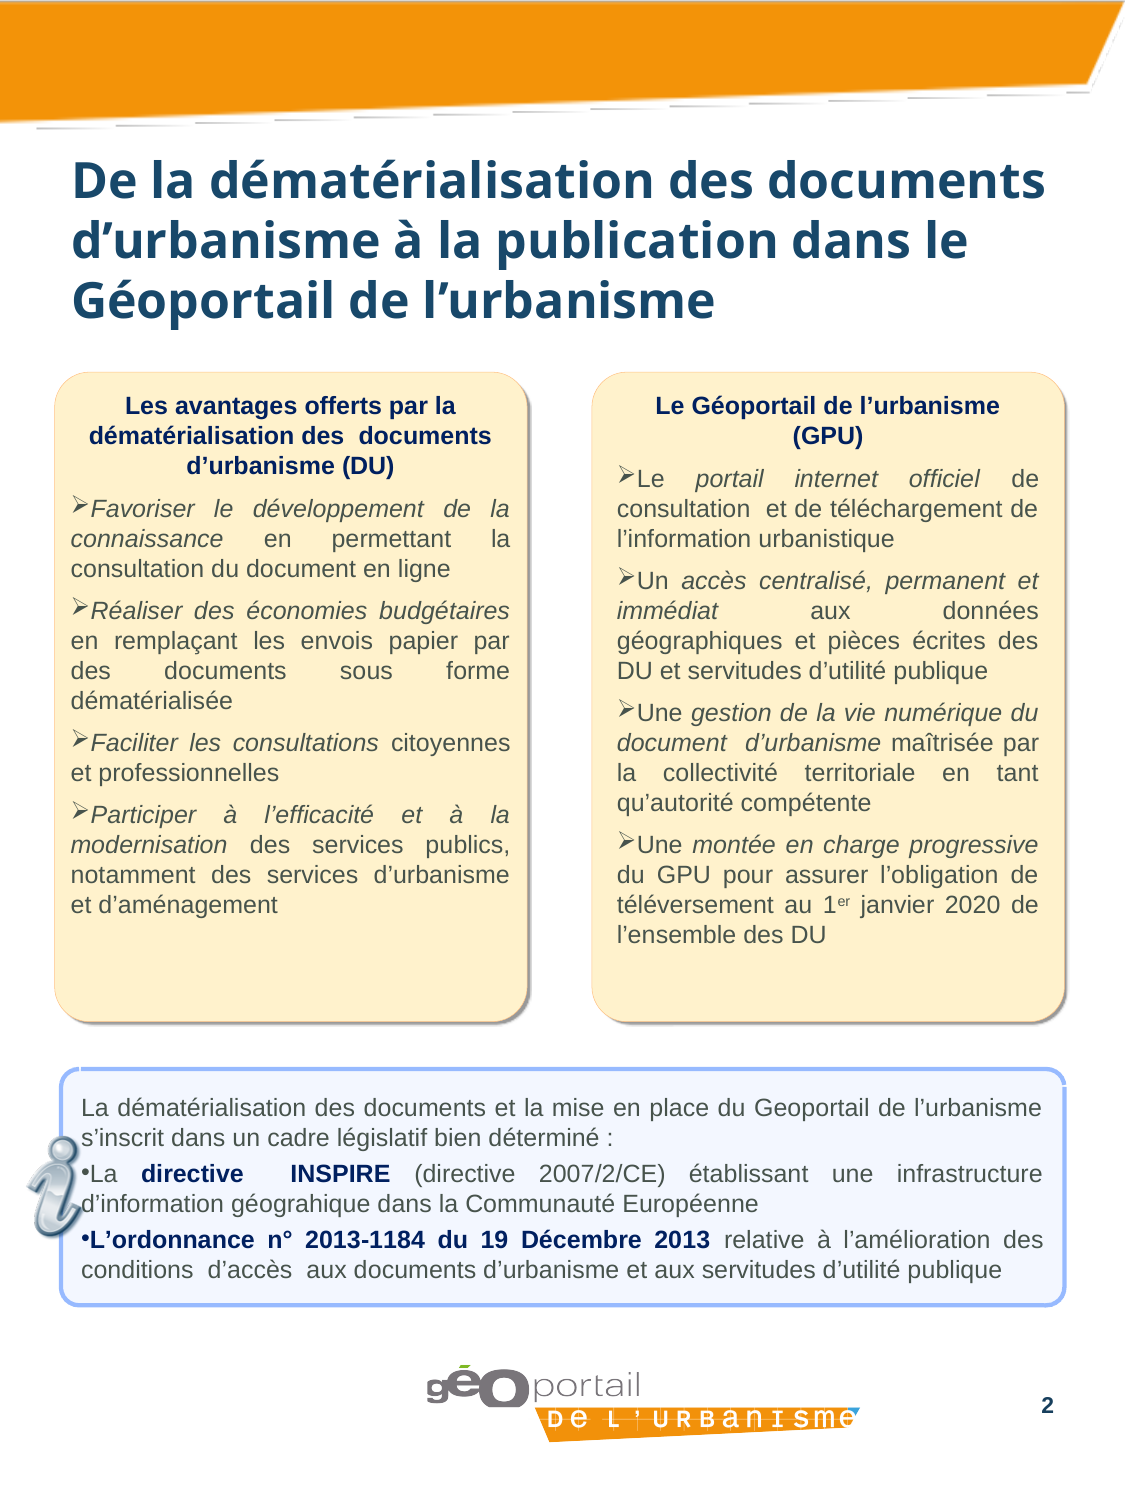

# De la dématérialisation des documents d’urbanisme à la publication dans le Géoportail de l’urbanisme
Les avantages offerts par la dématérialisation des documents d’urbanisme (DU)
Favoriser le développement de la connaissance en permettant la consultation du document en ligne
Réaliser des économies budgétaires en remplaçant les envois papier par des documents sous forme dématérialisée
Faciliter les consultations citoyennes et professionnelles
Participer à l’efficacité et à la modernisation des services publics, notamment des services d’urbanisme et d’aménagement
Le Géoportail de l’urbanisme (GPU)
Le portail internet officiel de consultation et de téléchargement de l’information urbanistique
Un accès centralisé, permanent et immédiat aux données géographiques et pièces écrites des DU et servitudes d’utilité publique
Une gestion de la vie numérique du document d’urbanisme maîtrisée par la collectivité territoriale en tant qu’autorité compétente
Une montée en charge progressive du GPU pour assurer l’obligation de téléversement au 1er janvier 2020 de l’ensemble des DU
La dématérialisation des documents et la mise en place du Geoportail de l’urbanisme s’inscrit dans un cadre législatif bien déterminé :
La directive INSPIRE (directive 2007/2/CE) établissant une infrastructure d’information géograhique dans la Communauté Européenne
L’ordonnance n° 2013-1184 du 19 Décembre 2013 relative à l’amélioration des conditions d’accès aux documents d’urbanisme et aux servitudes d’utilité publique